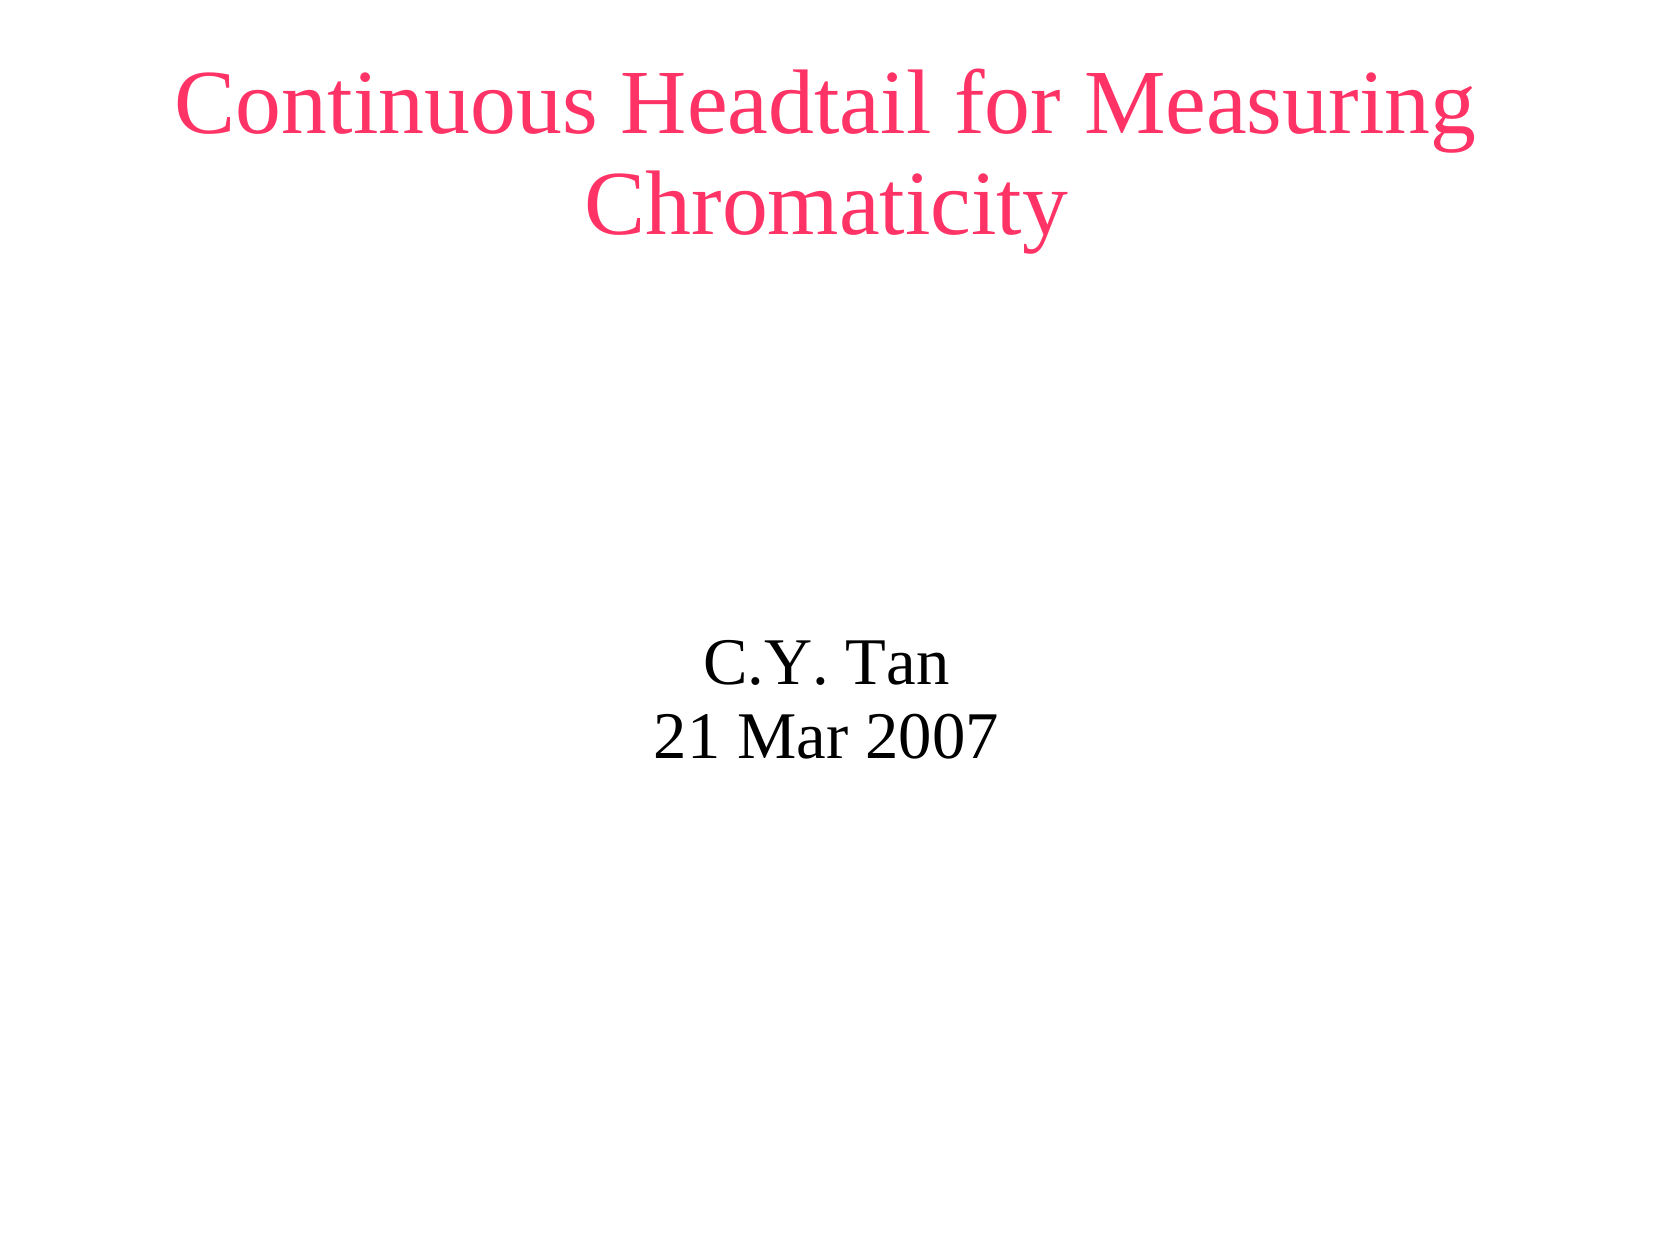

# Continuous Headtail for Measuring Chromaticity
C.Y. Tan
21 Mar 2007